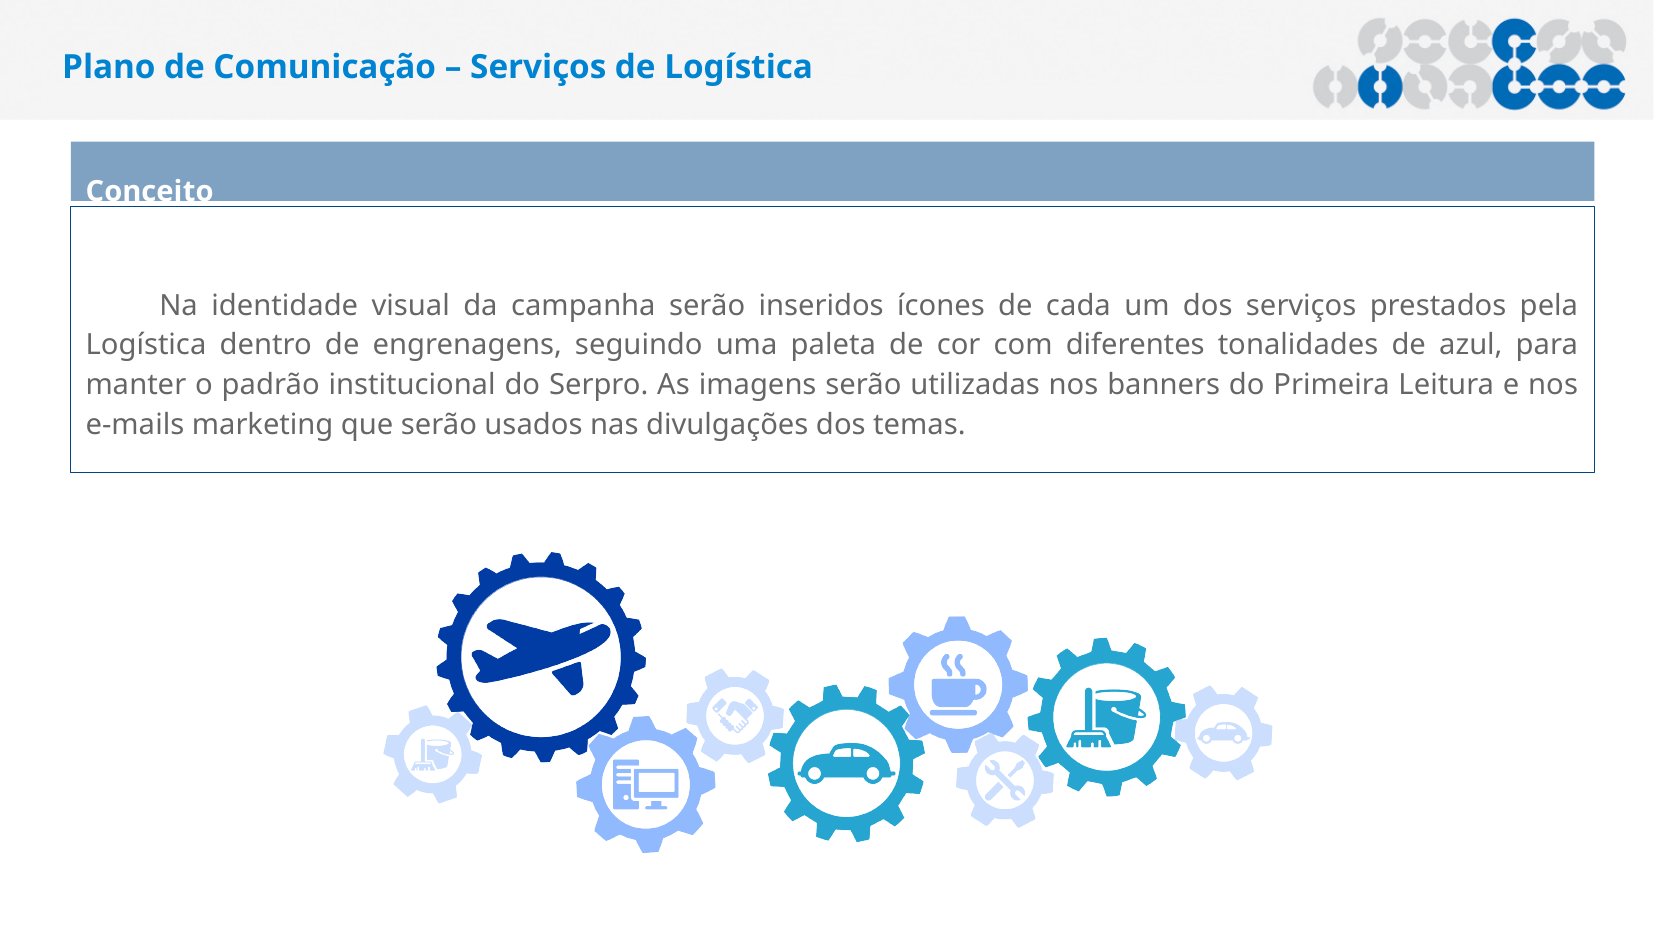

Plano de Comunicação – Serviços de Logística
Conceito
	Na identidade visual da campanha serão inseridos ícones de cada um dos serviços prestados pela Logística dentro de engrenagens, seguindo uma paleta de cor com diferentes tonalidades de azul, para manter o padrão institucional do Serpro. As imagens serão utilizadas nos banners do Primeira Leitura e nos e-mails marketing que serão usados nas divulgações dos temas.